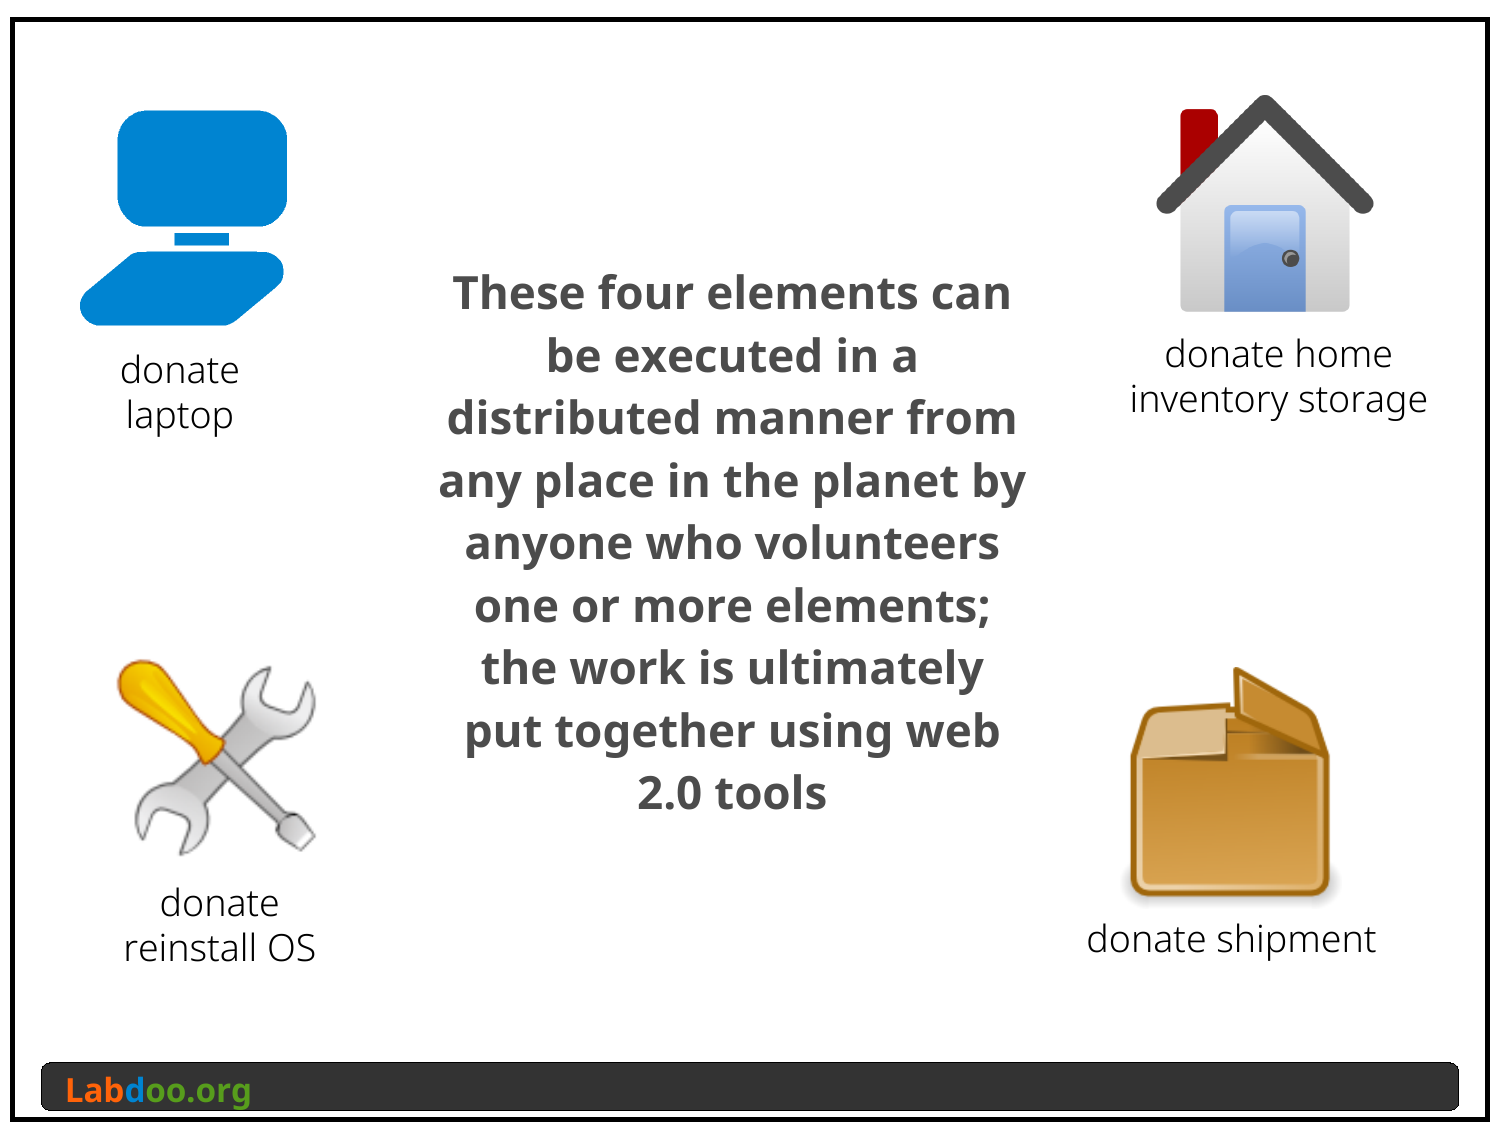

# These four elements can be executed in a distributed manner from any place in the planet by anyone who volunteers one or more elements; the work is ultimately put together using web 2.0 tools
donate home inventory storage
donate laptop
donate reinstall OS
donate shipment